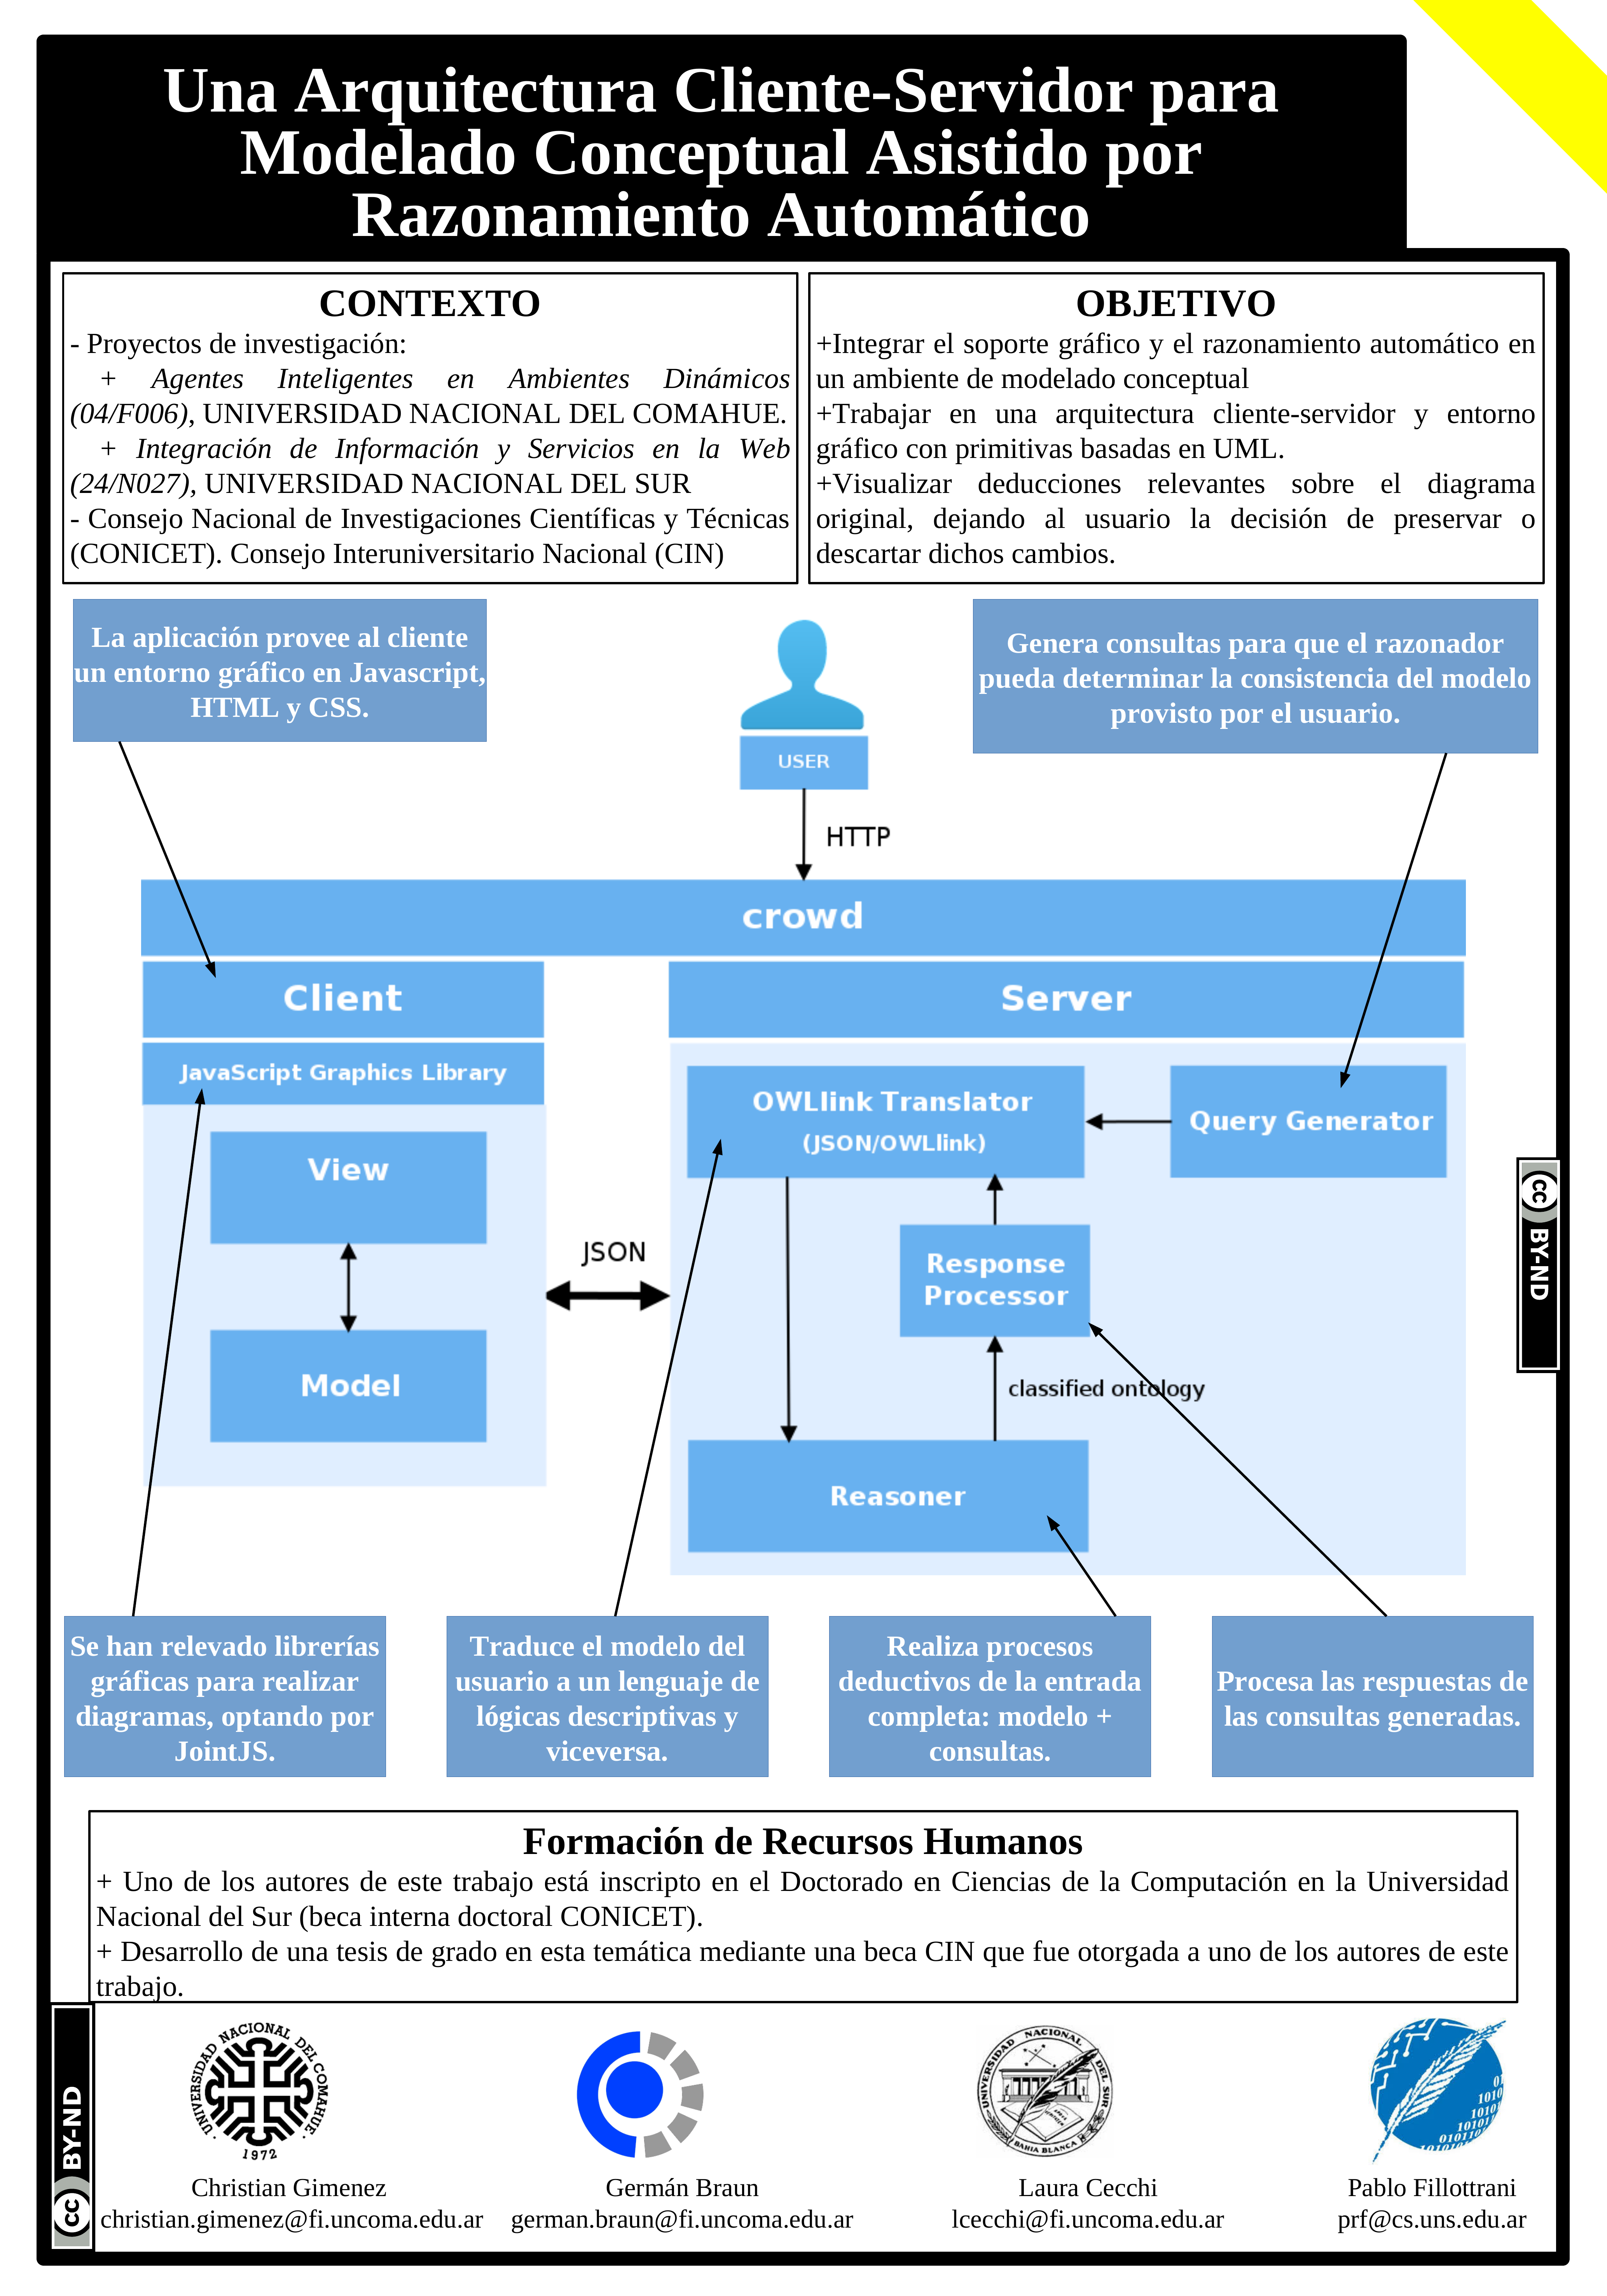

Una Arquitectura Cliente-Servidor para Modelado Conceptual Asistido por Razonamiento Automático
CONTEXTO
- Proyectos de investigación:
	+ Agentes Inteligentes en Ambientes Dinámicos (04/F006), UNIVERSIDAD NACIONAL DEL COMAHUE.
	+ Integración de Información y Servicios en la Web (24/N027), UNIVERSIDAD NACIONAL DEL SUR
- Consejo Nacional de Investigaciones Científicas y Técnicas (CONICET). Consejo Interuniversitario Nacional (CIN)
OBJETIVO
+Integrar el soporte gráfico y el razonamiento automático en un ambiente de modelado conceptual
+Trabajar en una arquitectura cliente-servidor y entorno gráfico con primitivas basadas en UML.
+Visualizar deducciones relevantes sobre el diagrama original, dejando al usuario la decisión de preservar o descartar dichos cambios.
La aplicación provee al cliente un entorno gráfico en Javascript, HTML y CSS.
Genera consultas para que el razonador pueda determinar la consistencia del modelo provisto por el usuario.
Se han relevado librerías gráficas para realizar diagramas, optando por JointJS.
Traduce el modelo del usuario a un lenguaje de lógicas descriptivas y viceversa.
Realiza procesos deductivos de la entrada completa: modelo + consultas.
Procesa las respuestas de las consultas generadas.
Formación de Recursos Humanos
+ Uno de los autores de este trabajo está inscripto en el Doctorado en Ciencias de la Computación en la Universidad Nacional del Sur (beca interna doctoral CONICET).
+ Desarrollo de una tesis de grado en esta temática mediante una beca CIN que fue otorgada a uno de los autores de este trabajo.
Christian Gimenez
 christian.gimenez@fi.uncoma.edu.ar
Germán Braun
german.braun@fi.uncoma.edu.ar
Laura Cecchi
lcecchi@fi.uncoma.edu.ar
Pablo Fillottrani
prf@cs.uns.edu.ar